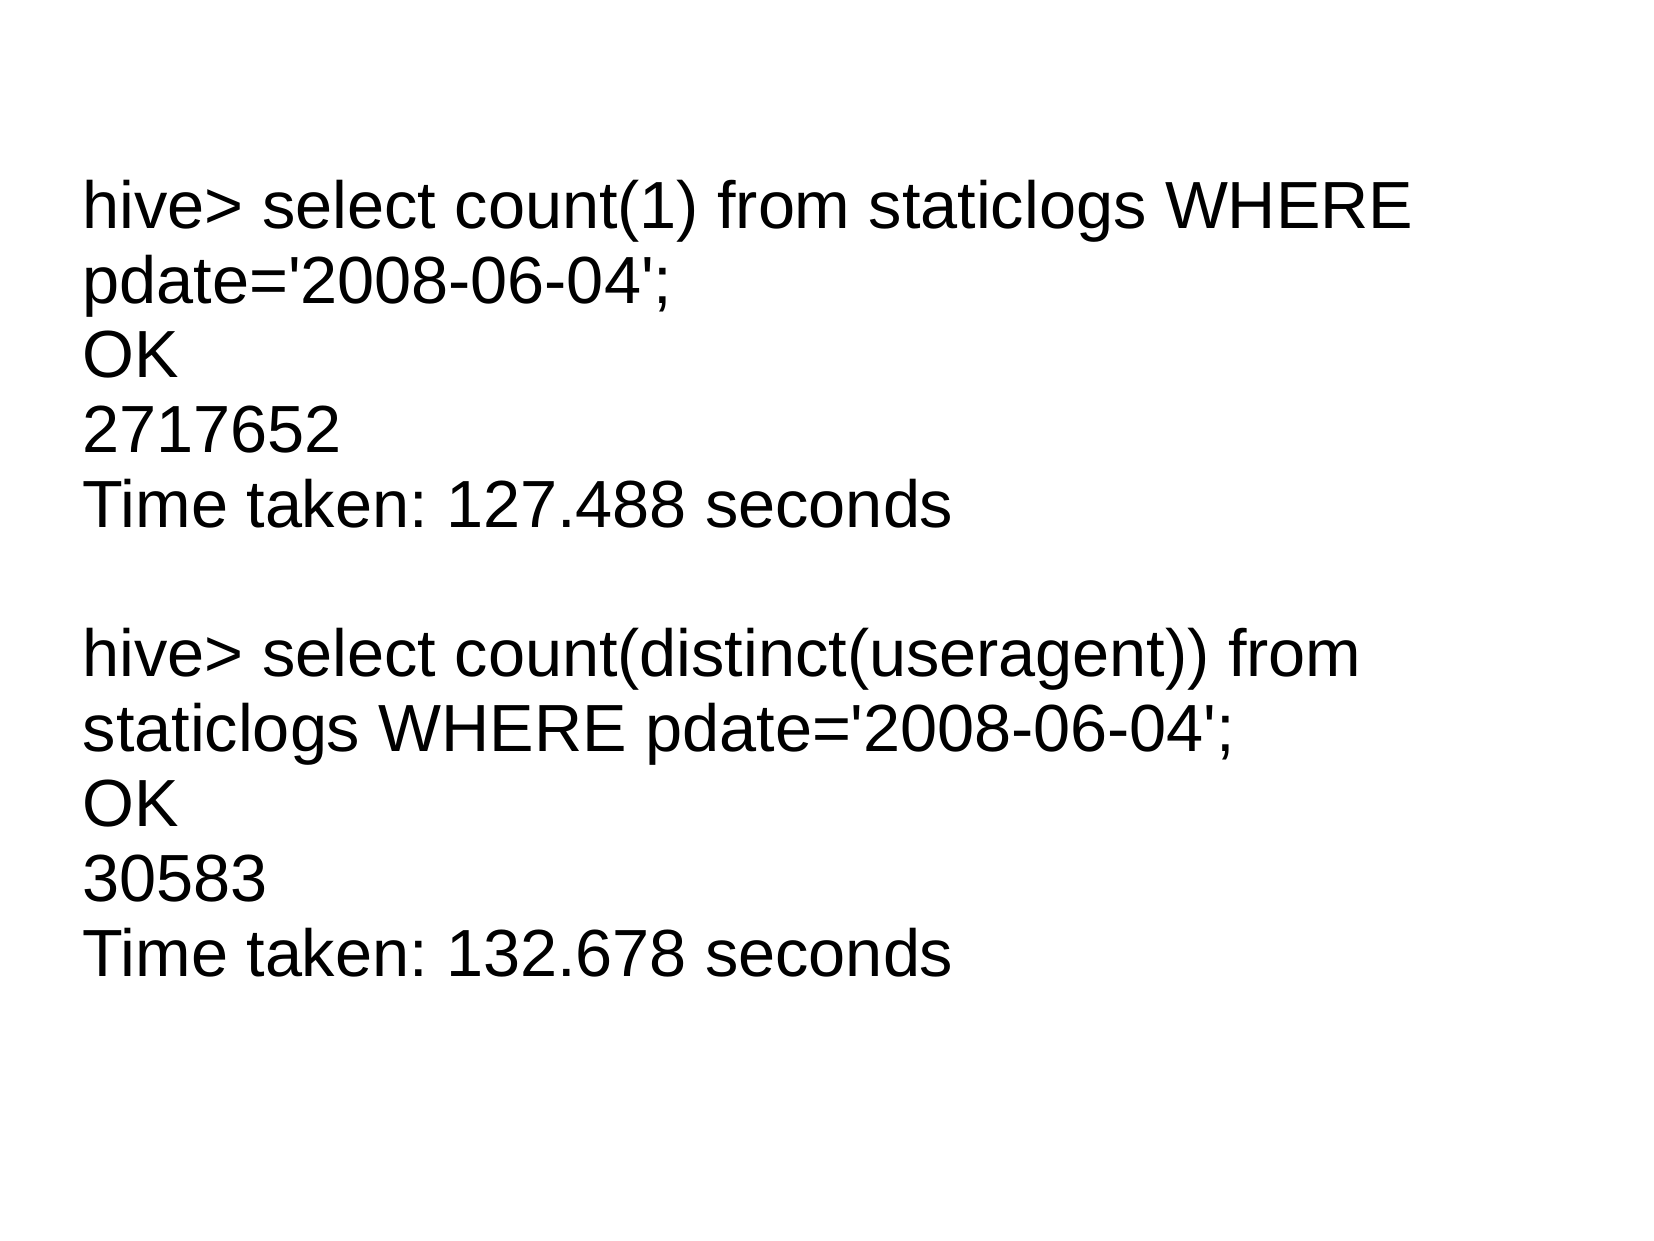

# hive> select count(1) from staticlogs WHERE pdate='2008-06-04';
OK
2717652
Time taken: 127.488 seconds
hive> select count(distinct(useragent)) from staticlogs WHERE pdate='2008-06-04';
OK
30583
Time taken: 132.678 seconds